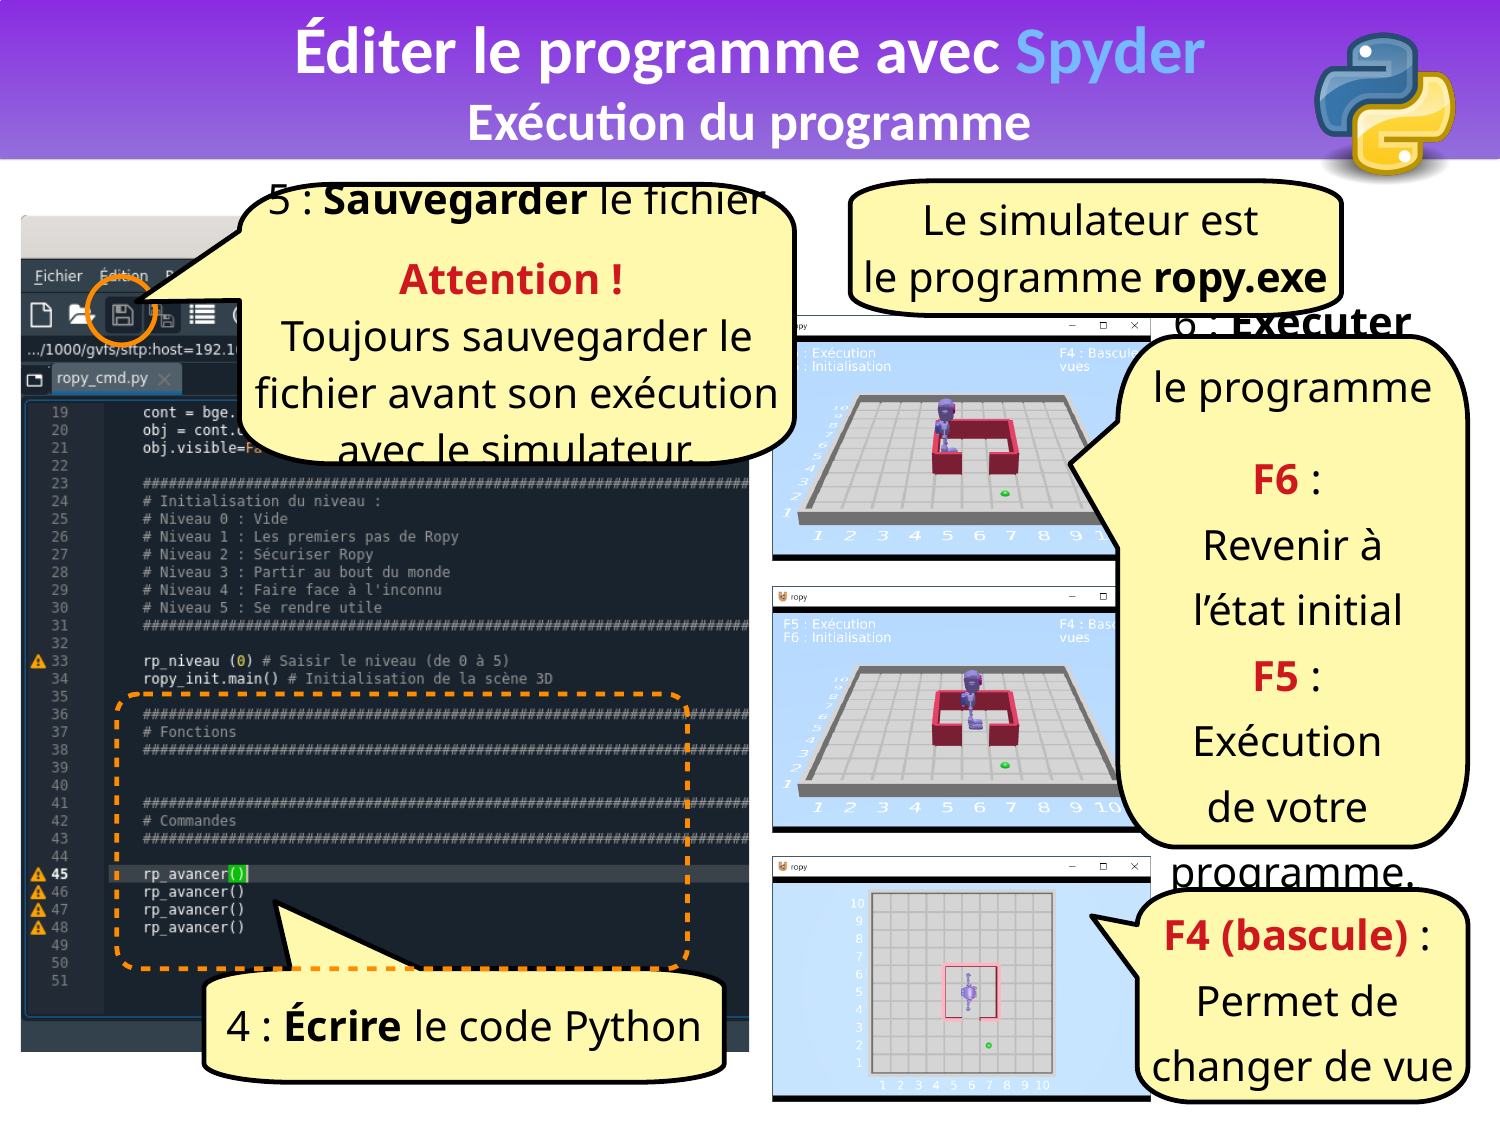

Éditer le programme avec Spyder
Exécution du programme
Le simulateur est
le programme ropy.exe
5 : Sauvegarder le fichier
Attention !
Toujours sauvegarder le
fichier avant son exécution
avec le simulateur.
6 : Exécuter
le programme
F6 :
Revenir à
 l’état initial
F5 :
Exécution
de votre
programme.
F4 (bascule) :
Permet de
changer de vue
4 : Écrire le code Python